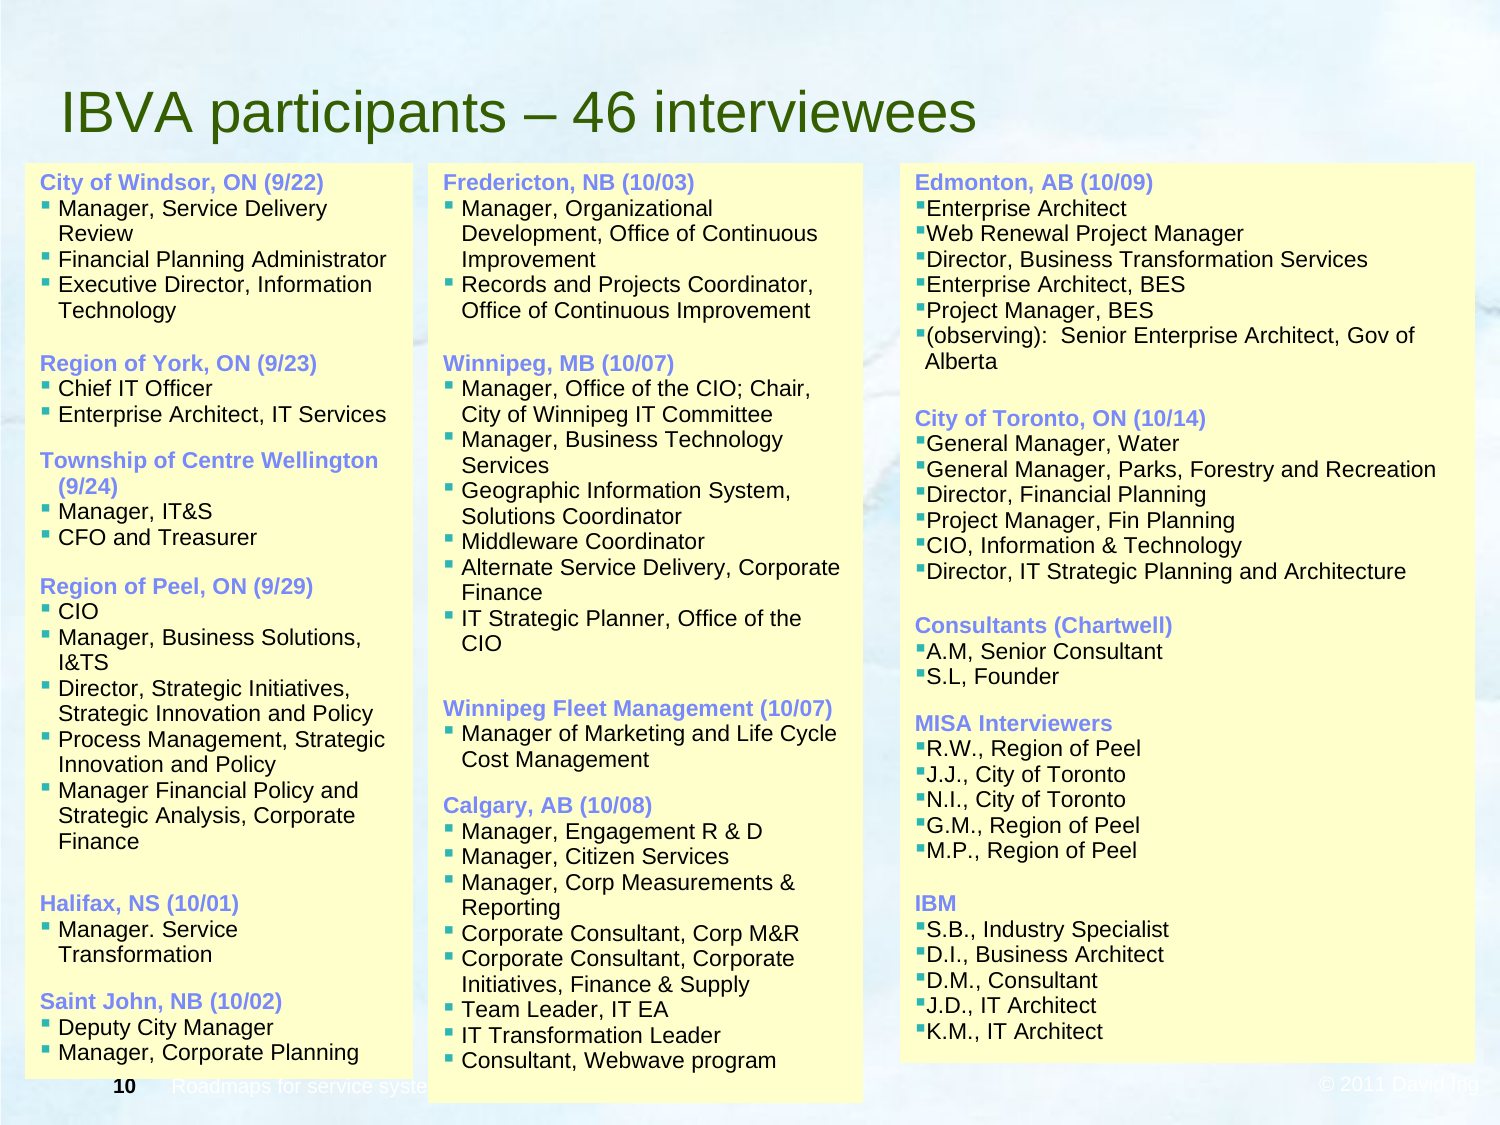

# IBVA participants – 46 interviewees
| City of Windsor, ON (9/22) Manager, Service Delivery Review Financial Planning Administrator Executive Director, Information Technology |
| --- |
| Region of York, ON (9/23) Chief IT Officer Enterprise Architect, IT Services |
| Township of Centre Wellington (9/24) Manager, IT&S CFO and Treasurer |
| Region of Peel, ON (9/29) CIO Manager, Business Solutions, I&TS Director, Strategic Initiatives, Strategic Innovation and Policy Process Management, Strategic Innovation and Policy Manager Financial Policy and Strategic Analysis, Corporate Finance |
| Halifax, NS (10/01) Manager. Service Transformation |
| Saint John, NB (10/02) Deputy City Manager Manager, Corporate Planning |
| Fredericton, NB (10/03) Manager, Organizational Development, Office of Continuous Improvement Records and Projects Coordinator, Office of Continuous Improvement |
| --- |
| Winnipeg, MB (10/07) Manager, Office of the CIO; Chair, City of Winnipeg IT Committee Manager, Business Technology Services Geographic Information System, Solutions Coordinator Middleware Coordinator Alternate Service Delivery, Corporate Finance IT Strategic Planner, Office of the CIO |
| Winnipeg Fleet Management (10/07) Manager of Marketing and Life Cycle Cost Management |
| Calgary, AB (10/08) Manager, Engagement R & D Manager, Citizen Services Manager, Corp Measurements & Reporting Corporate Consultant, Corp M&R Corporate Consultant, Corporate Initiatives, Finance & Supply Team Leader, IT EA IT Transformation Leader Consultant, Webwave program |
| Edmonton, AB (10/09) Enterprise Architect Web Renewal Project Manager Director, Business Transformation Services Enterprise Architect, BES Project Manager, BES (observing): Senior Enterprise Architect, Gov of Alberta |
| --- |
| City of Toronto, ON (10/14) General Manager, Water General Manager, Parks, Forestry and Recreation Director, Financial Planning Project Manager, Fin Planning CIO, Information & Technology Director, IT Strategic Planning and Architecture |
| Consultants (Chartwell) A.M, Senior Consultant S.L, Founder |
| MISA Interviewers R.W., Region of Peel J.J., City of Toronto N.I., City of Toronto G.M., Region of Peel M.P., Region of Peel |
| IBM S.B., Industry Specialist D.I., Business Architect D.M., Consultant J.D., IT Architect K.M., IT Architect |
10
Roadmaps for service system (re-)designs